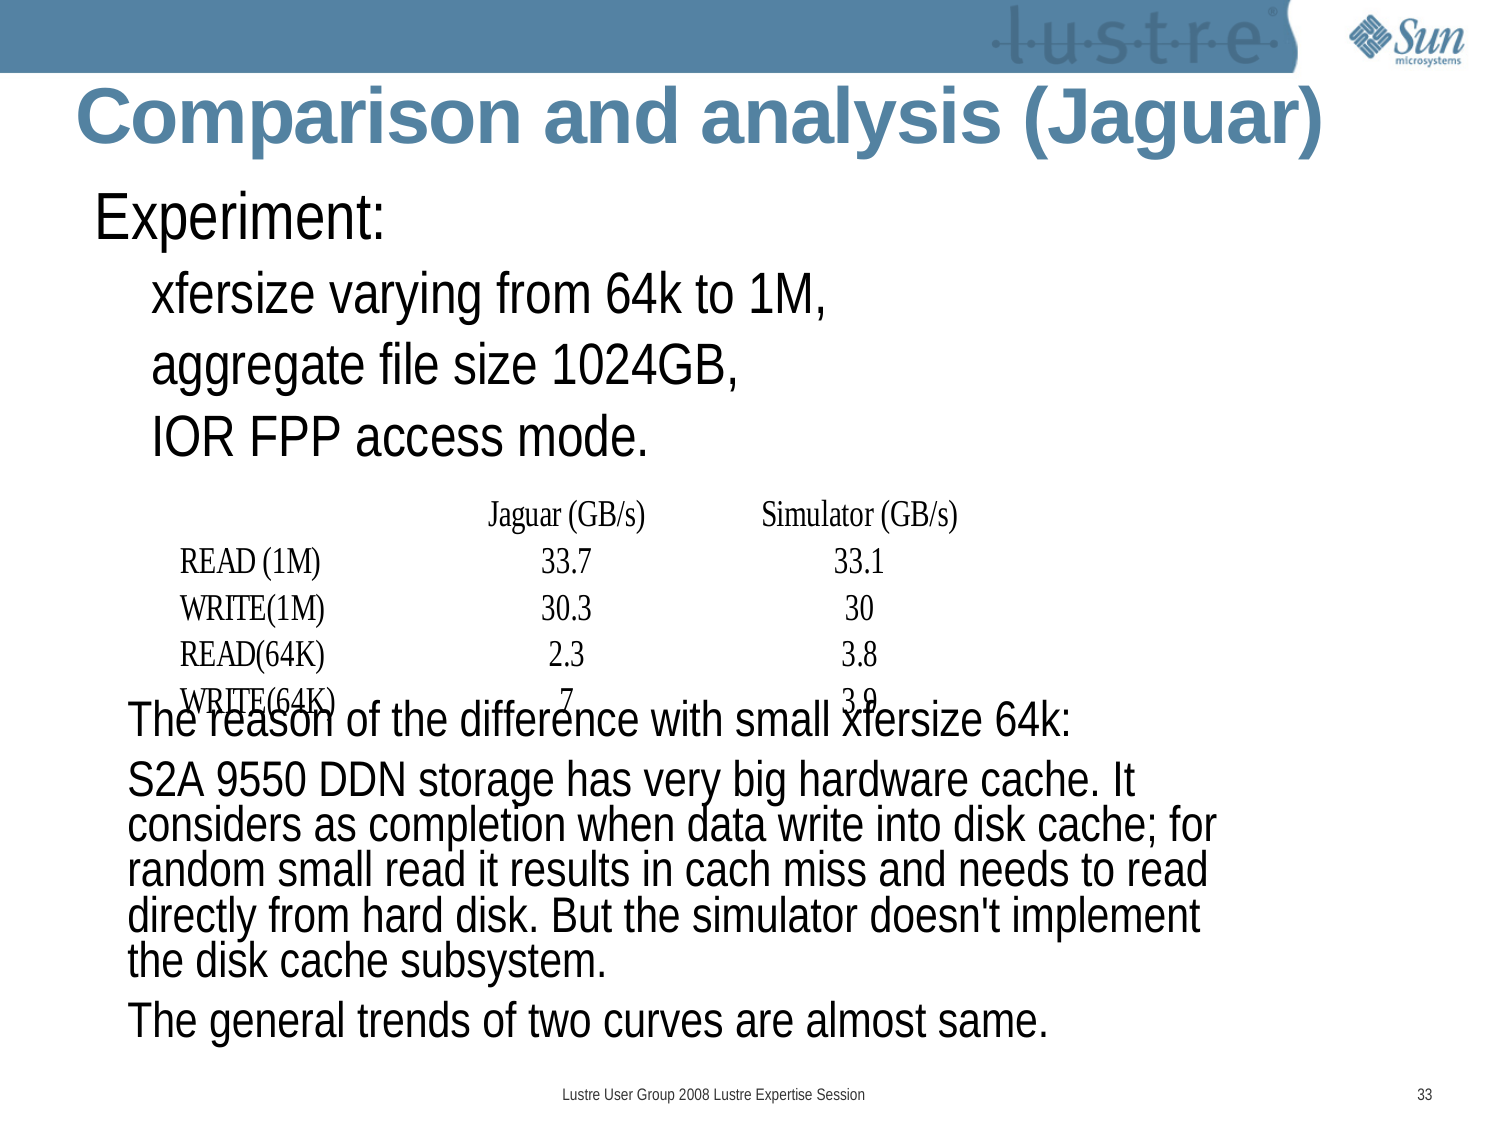

# Comparison and analysis (Jaguar)
Experiment:
xfersize varying from 64k to 1M,
aggregate file size 1024GB,
IOR FPP access mode.
The reason of the difference with small xfersize 64k:
S2A 9550 DDN storage has very big hardware cache. It considers as completion when data write into disk cache; for random small read it results in cach miss and needs to read directly from hard disk. But the simulator doesn't implement the disk cache subsystem.
The general trends of two curves are almost same.